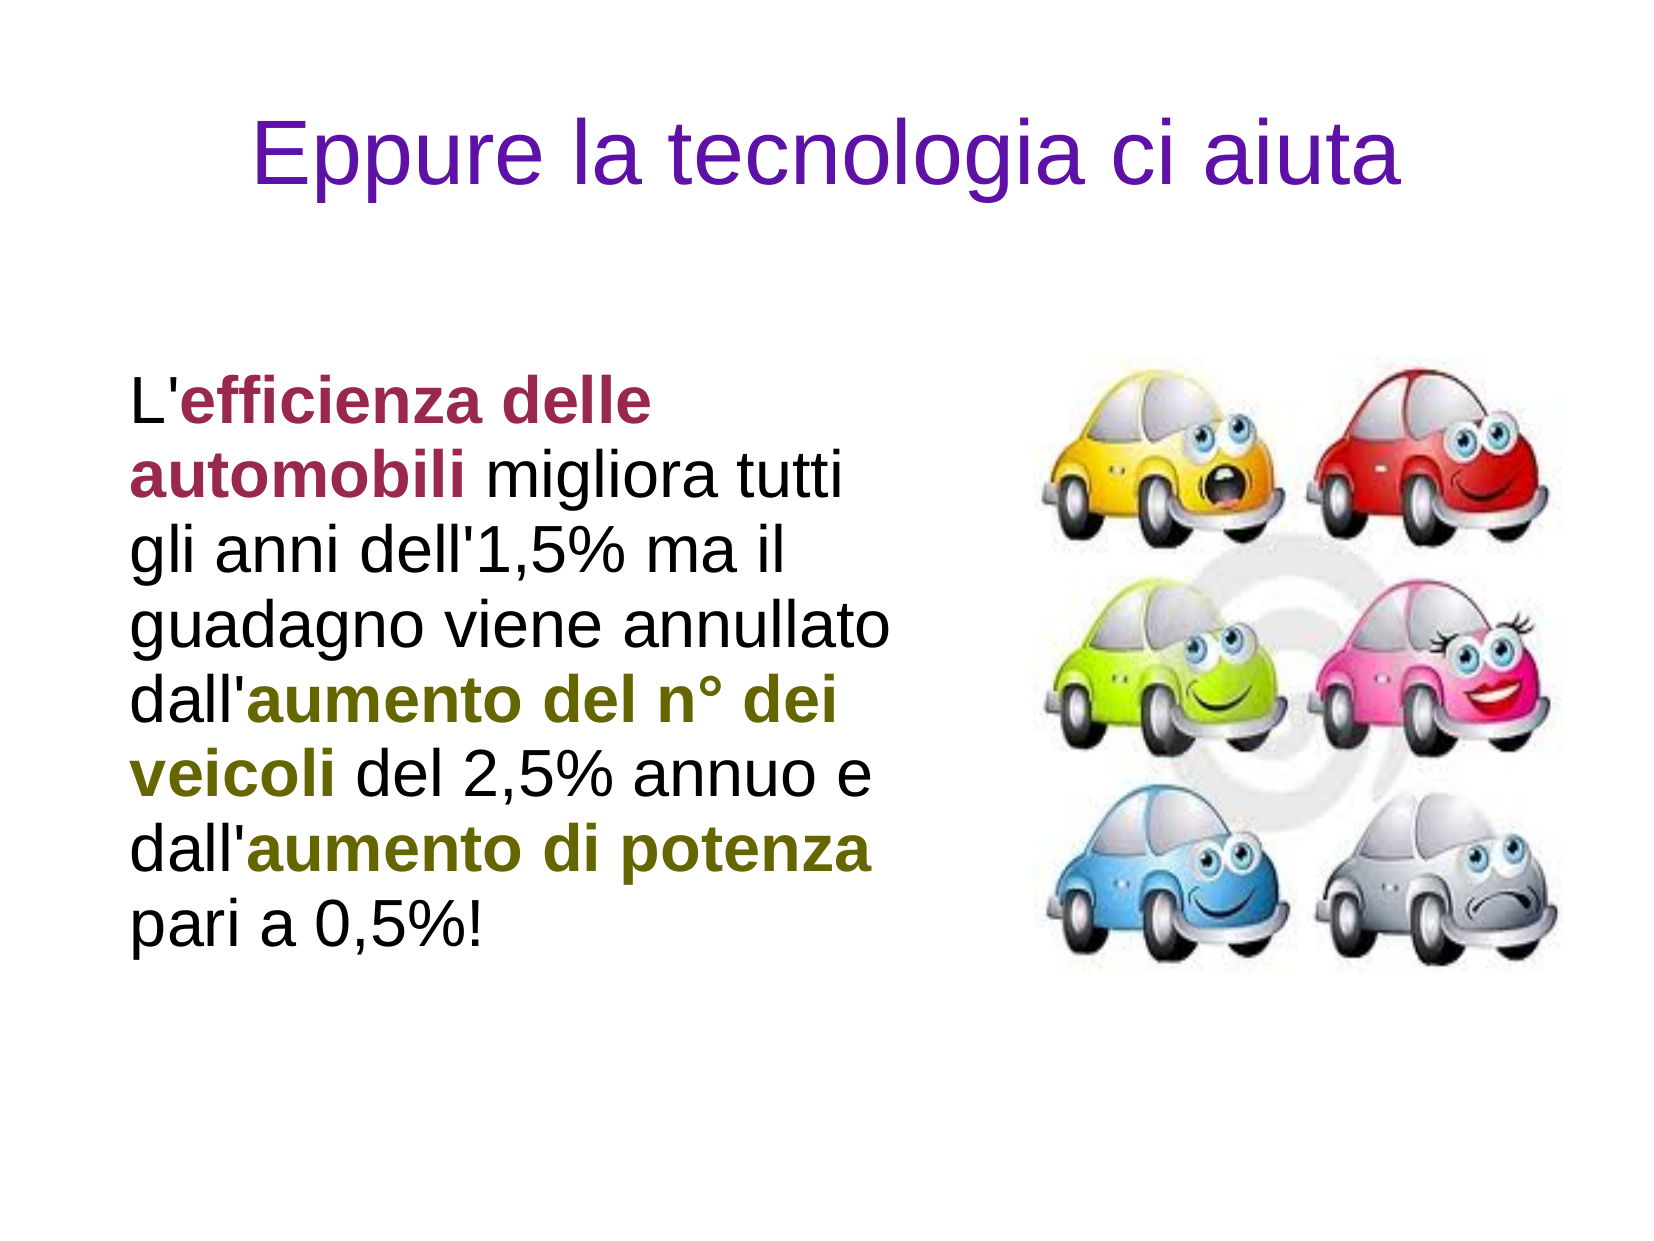

# Eppure la tecnologia ci aiuta
L'efficienza delle automobili migliora tutti gli anni dell'1,5% ma il guadagno viene annullato dall'aumento del n° dei veicoli del 2,5% annuo e dall'aumento di potenza pari a 0,5%!